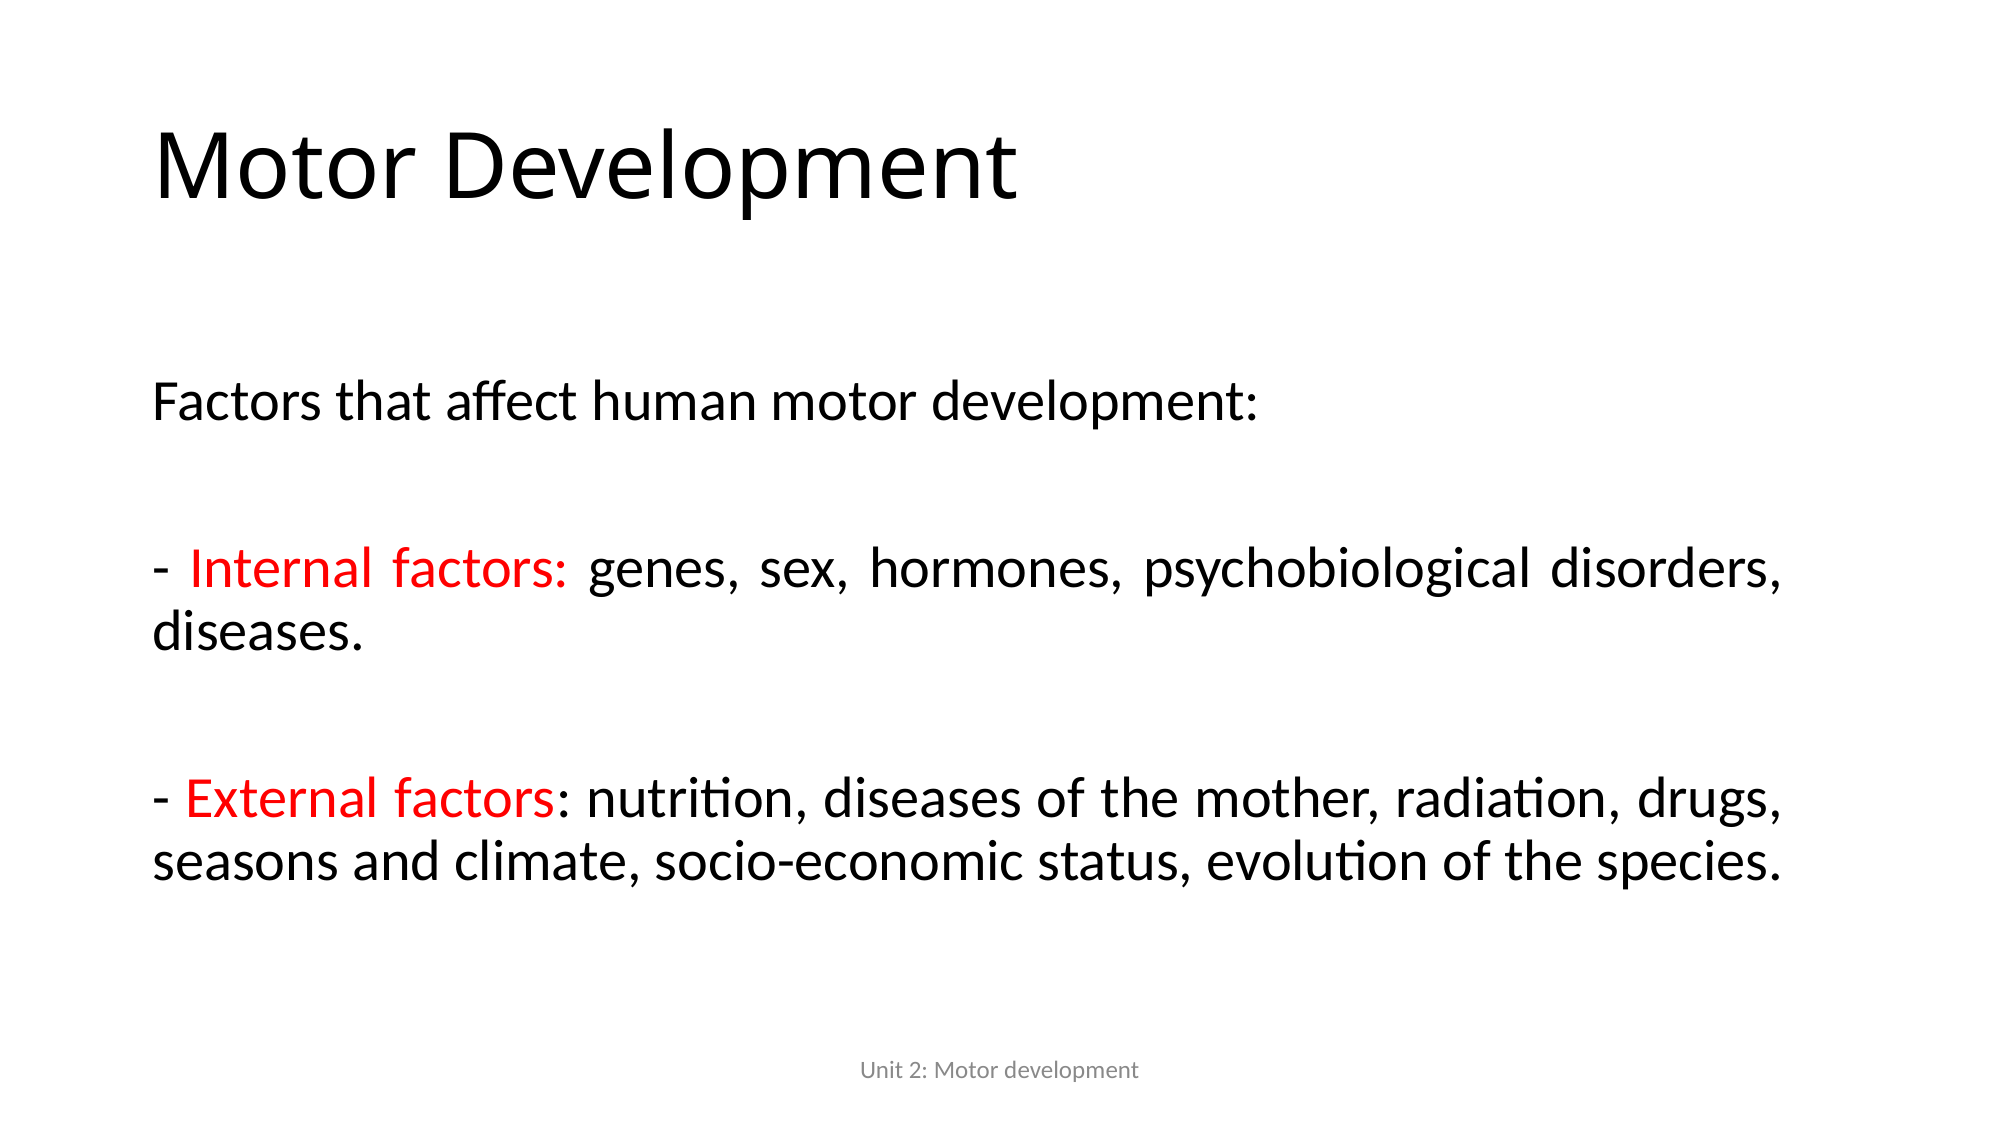

# Motor Development
Factors that affect human motor development:
- Internal factors: genes, sex, hormones, psychobiological disorders, diseases.
- External factors: nutrition, diseases of the mother, radiation, drugs, seasons and climate, socio-economic status, evolution of the species.
Unit 2: Motor development